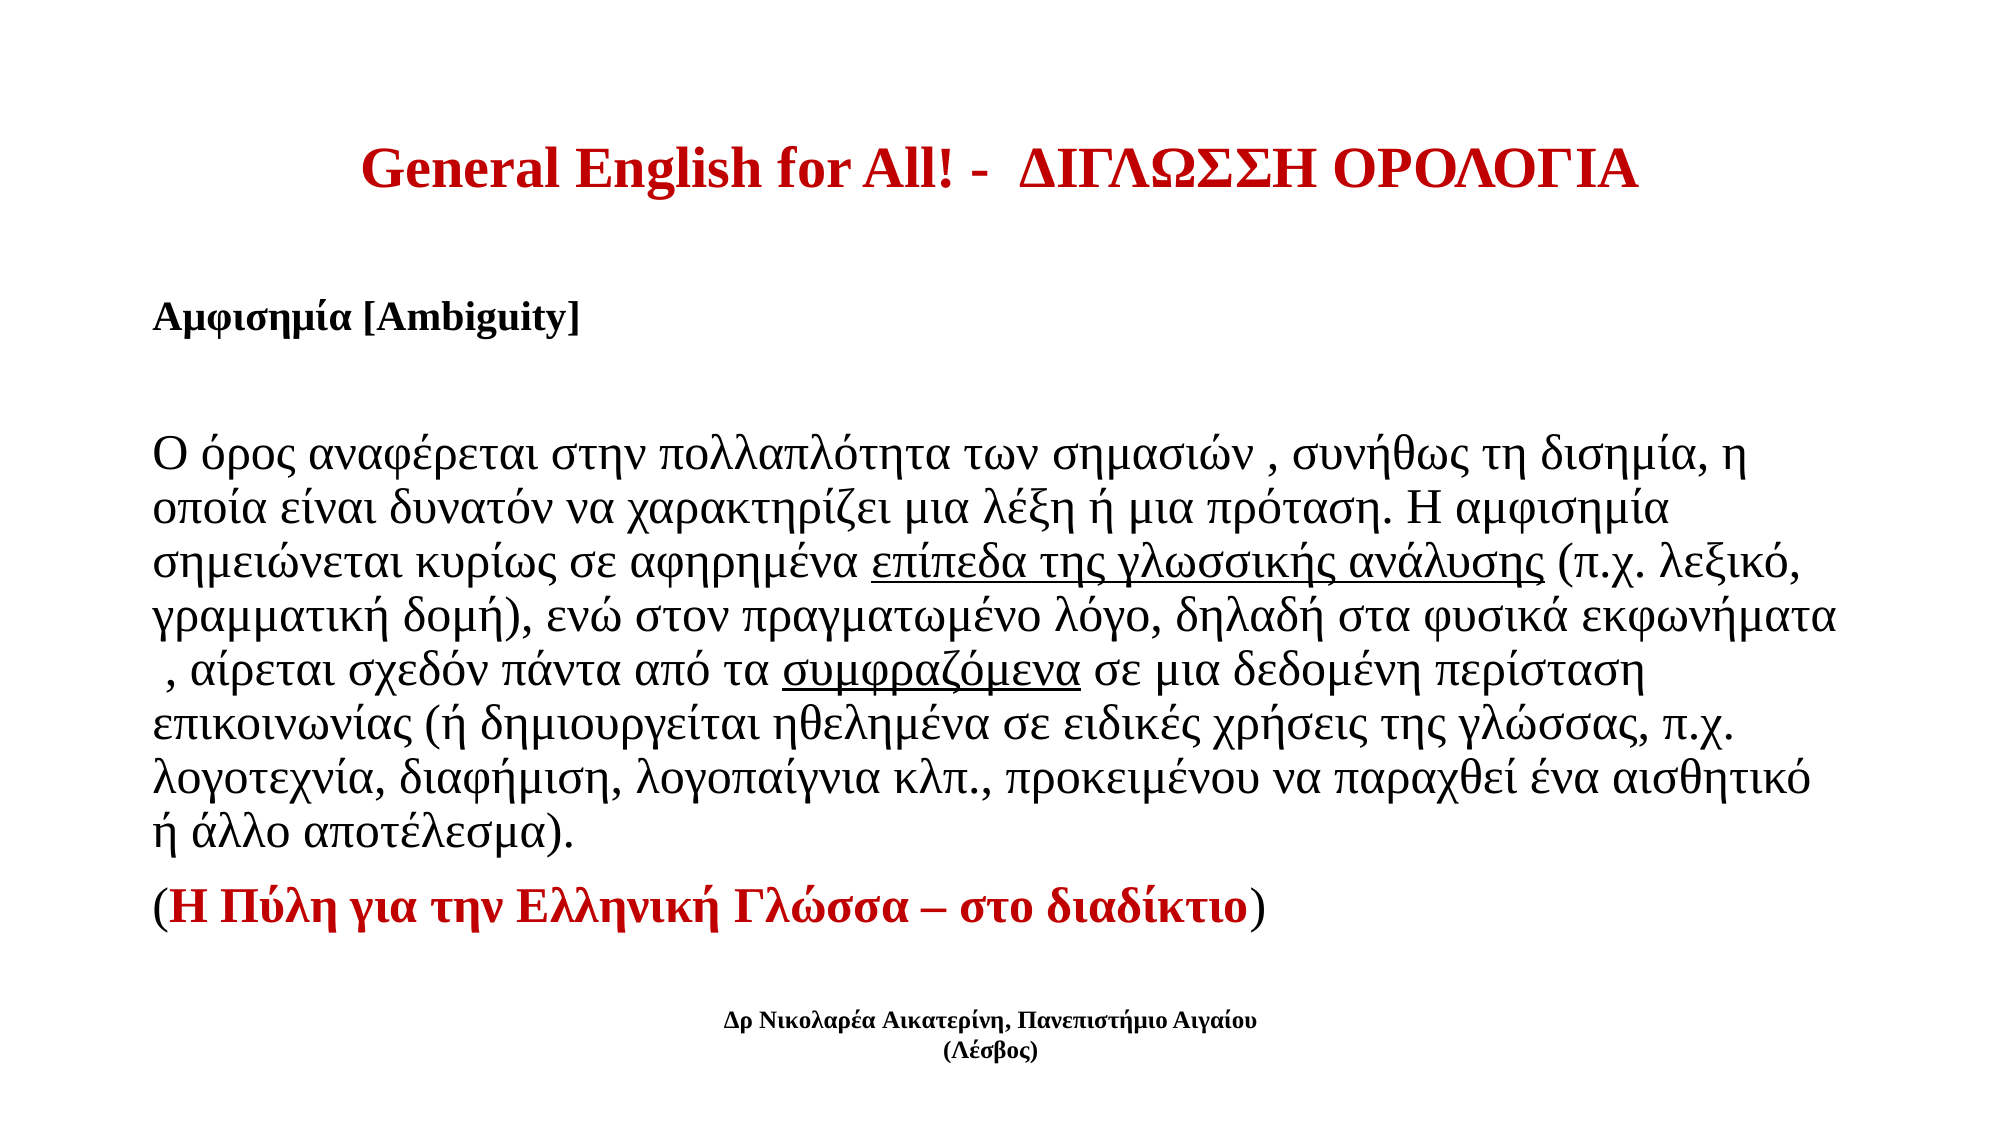

General English for All! - ΔΙΓΛΩΣΣΗ ΟΡΟΛΟΓΙΑ
# Αμφισημία [Ambiguity]
Ο όρος αναφέρεται στην πολλαπλότητα των σημασιών , συνήθως τη δισημία, η οποία είναι δυνατόν να χαρακτηρίζει μια λέξη ή μια πρόταση. Η αμφισημία σημειώνεται κυρίως σε αφηρημένα επίπεδα της γλωσσικής ανάλυσης (π.χ. λεξικό, γραμματική δομή), ενώ στον πραγματωμένο λόγο, δηλαδή στα φυσικά εκφωνήματα , αίρεται σχεδόν πάντα από τα συμφραζόμενα σε μια δεδομένη περίσταση επικοινωνίας (ή δημιουργείται ηθελημένα σε ειδικές χρήσεις της γλώσσας, π.χ. λογοτεχνία, διαφήμιση, λογοπαίγνια κλπ., προκειμένου να παραχθεί ένα αισθητικό ή άλλο αποτέλεσμα).
(Η Πύλη για την Ελληνική Γλώσσα – στο διαδίκτιο)
Δρ Νικολαρέα Αικατερίνη, Πανεπιστήμιο Αιγαίου
(Λέσβος)